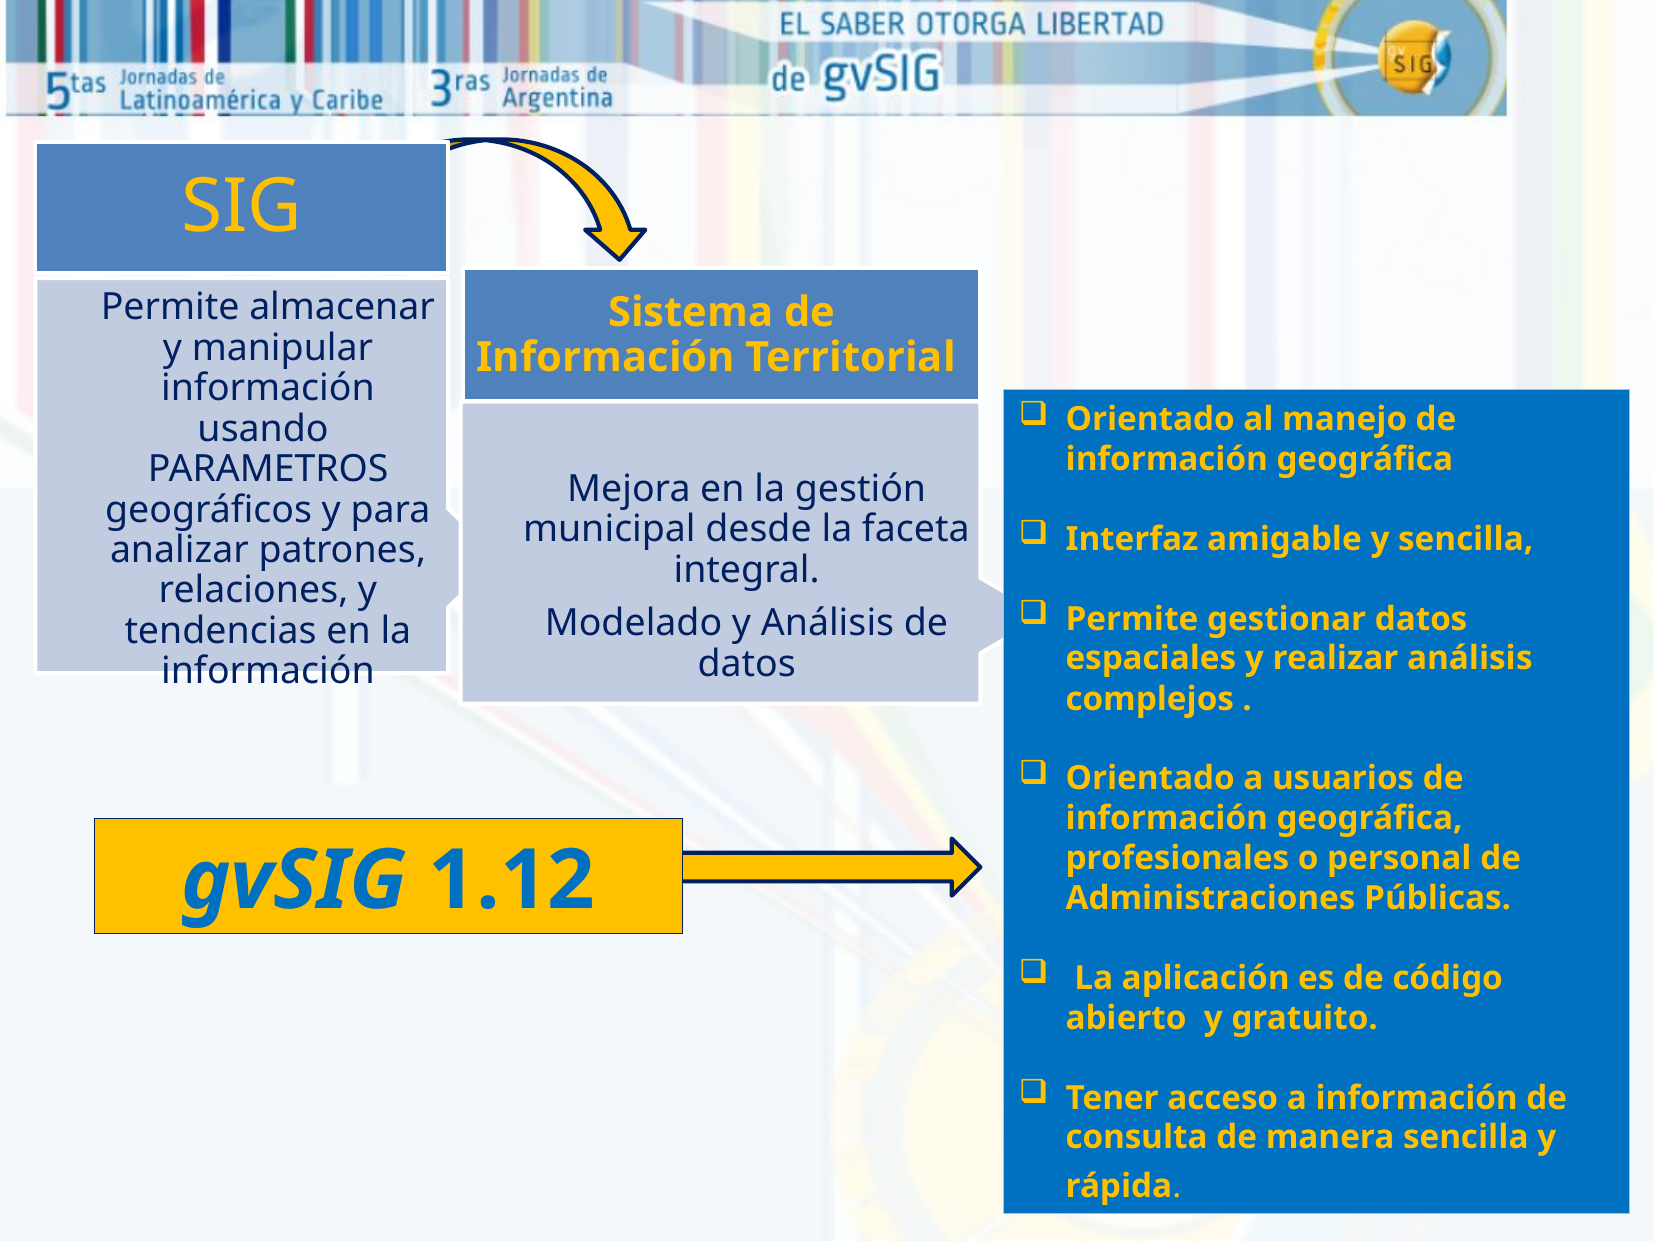

SIG
Sistema de Información Territorial
Permite almacenar y manipular información usando PARAMETROS geográficos y para analizar patrones, relaciones, y tendencias en la información
Orientado al manejo de información geográfica
Interfaz amigable y sencilla,
Permite gestionar datos espaciales y realizar análisis complejos .
Orientado a usuarios de información geográfica, profesionales o personal de Administraciones Públicas.
 La aplicación es de código abierto y gratuito.
Tener acceso a información de consulta de manera sencilla y rápida.
Mejora en la gestión municipal desde la faceta integral.
Modelado y Análisis de datos
gvSIG 1.12